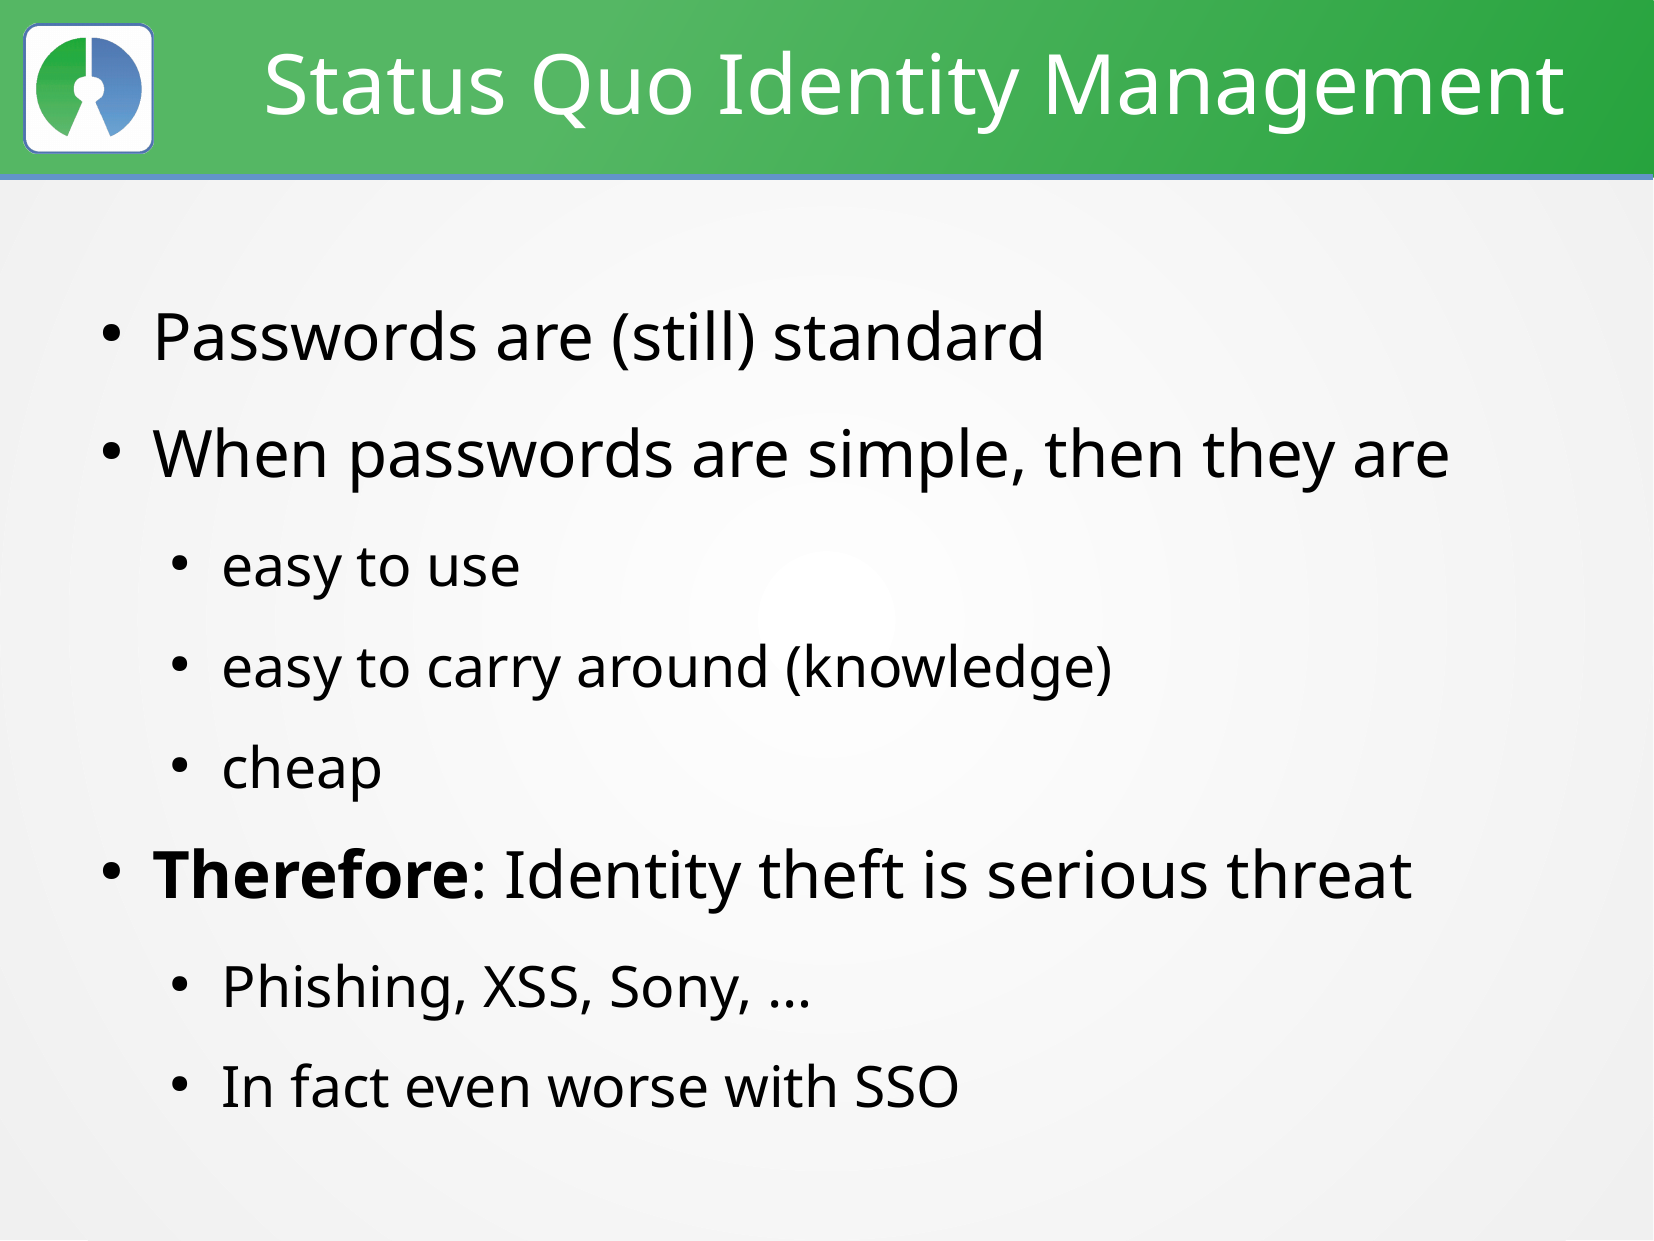

# Status Quo Identity Management
Passwords are (still) standard
When passwords are simple, then they are
easy to use
easy to carry around (knowledge)
cheap
Therefore: Identity theft is serious threat
Phishing, XSS, Sony, …
In fact even worse with SSO